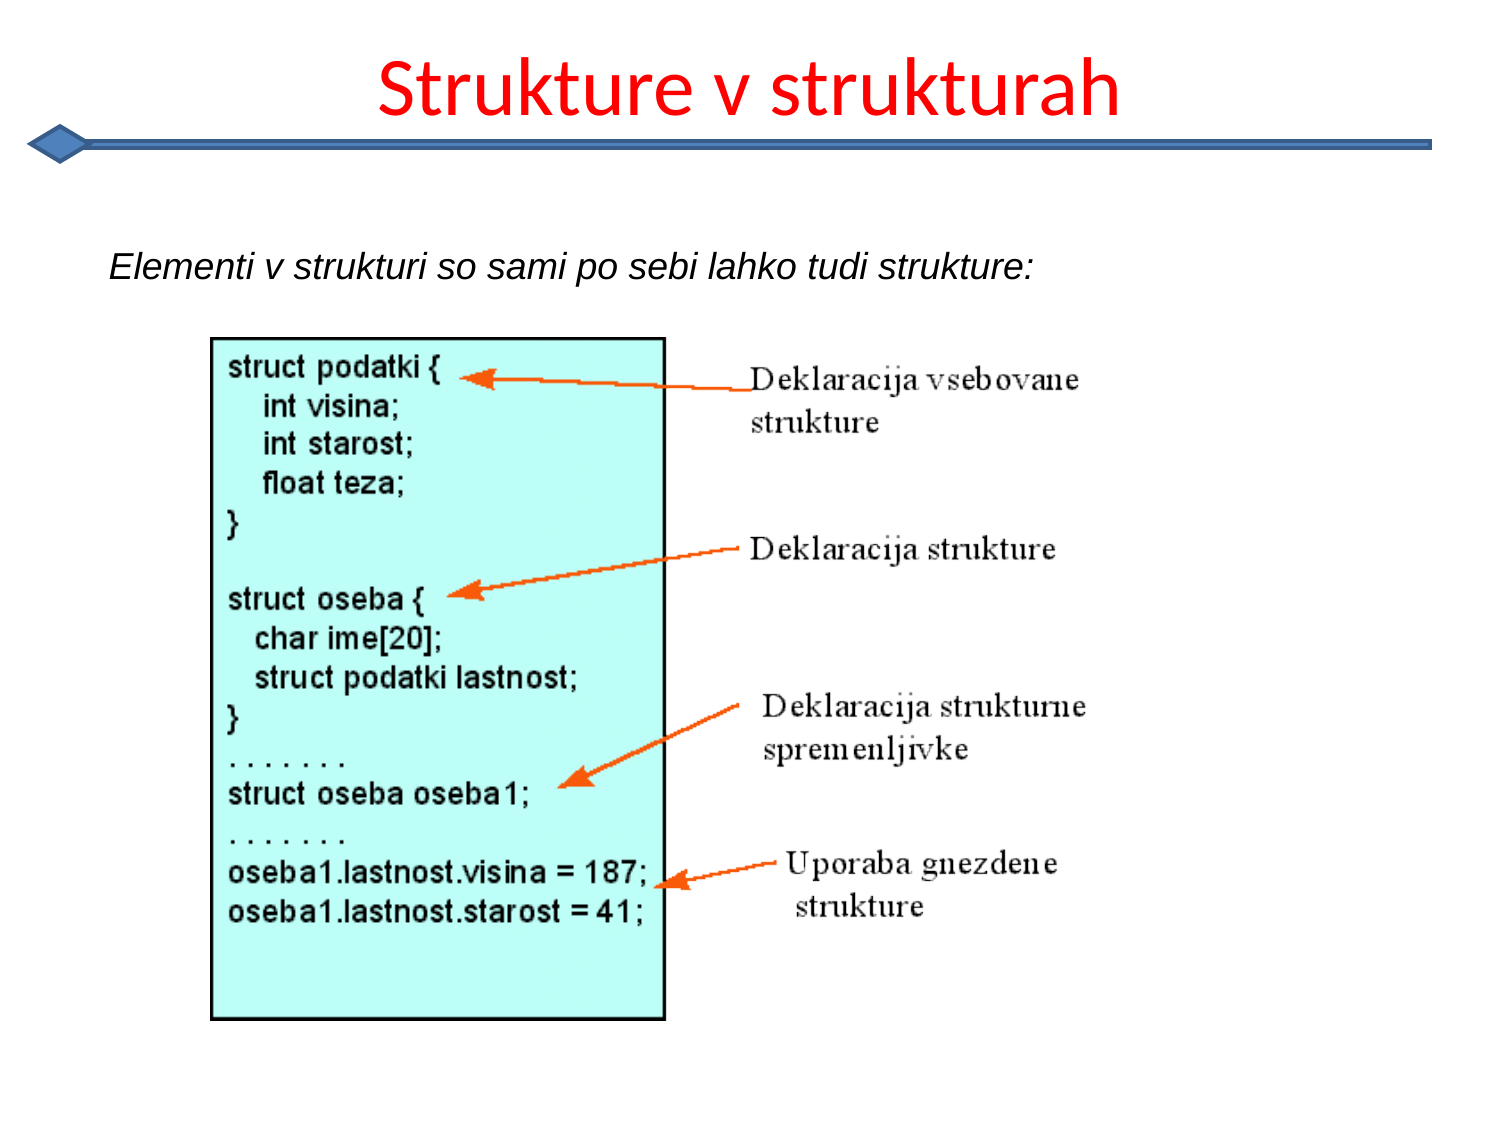

# Strukture v strukturah
Elementi v strukturi so sami po sebi lahko tudi strukture: